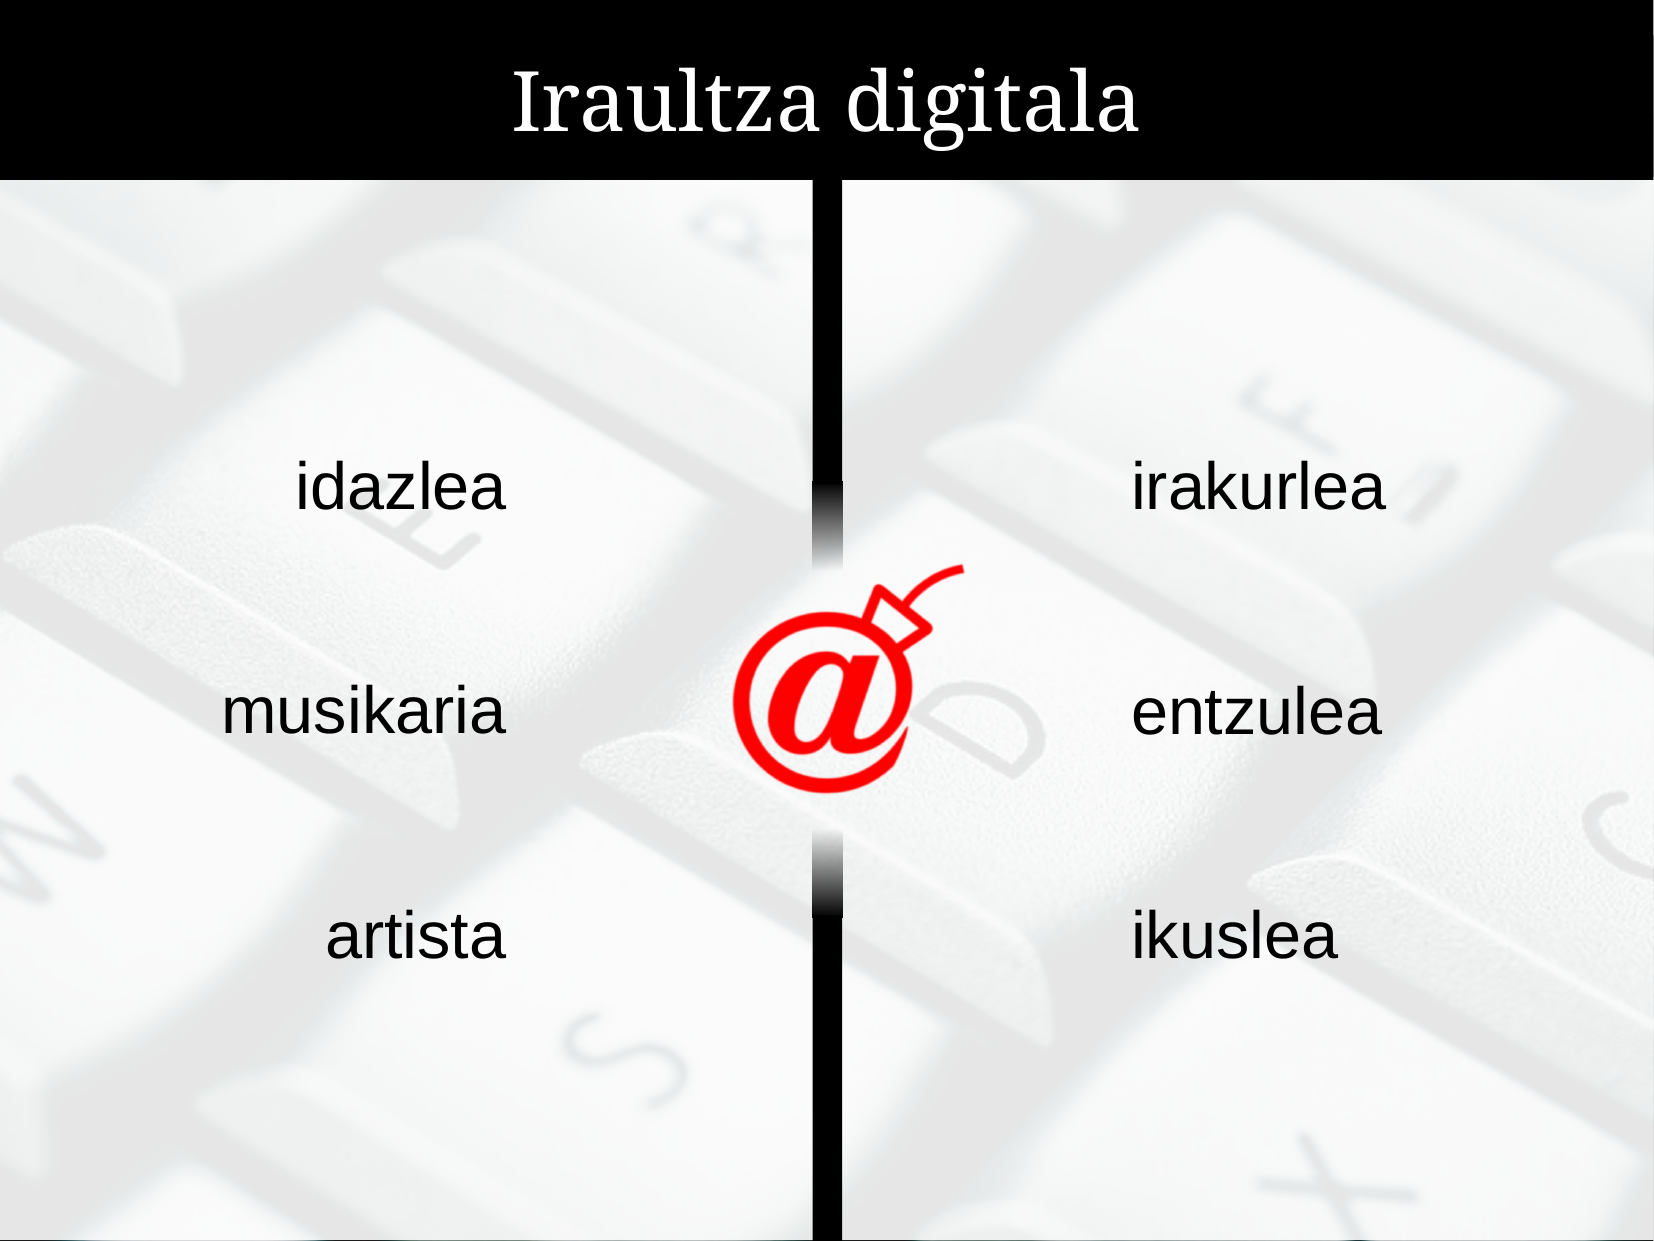

Iraultza digitala
idazlea
musikaria
artista
irakurlea
entzulea
ikuslea